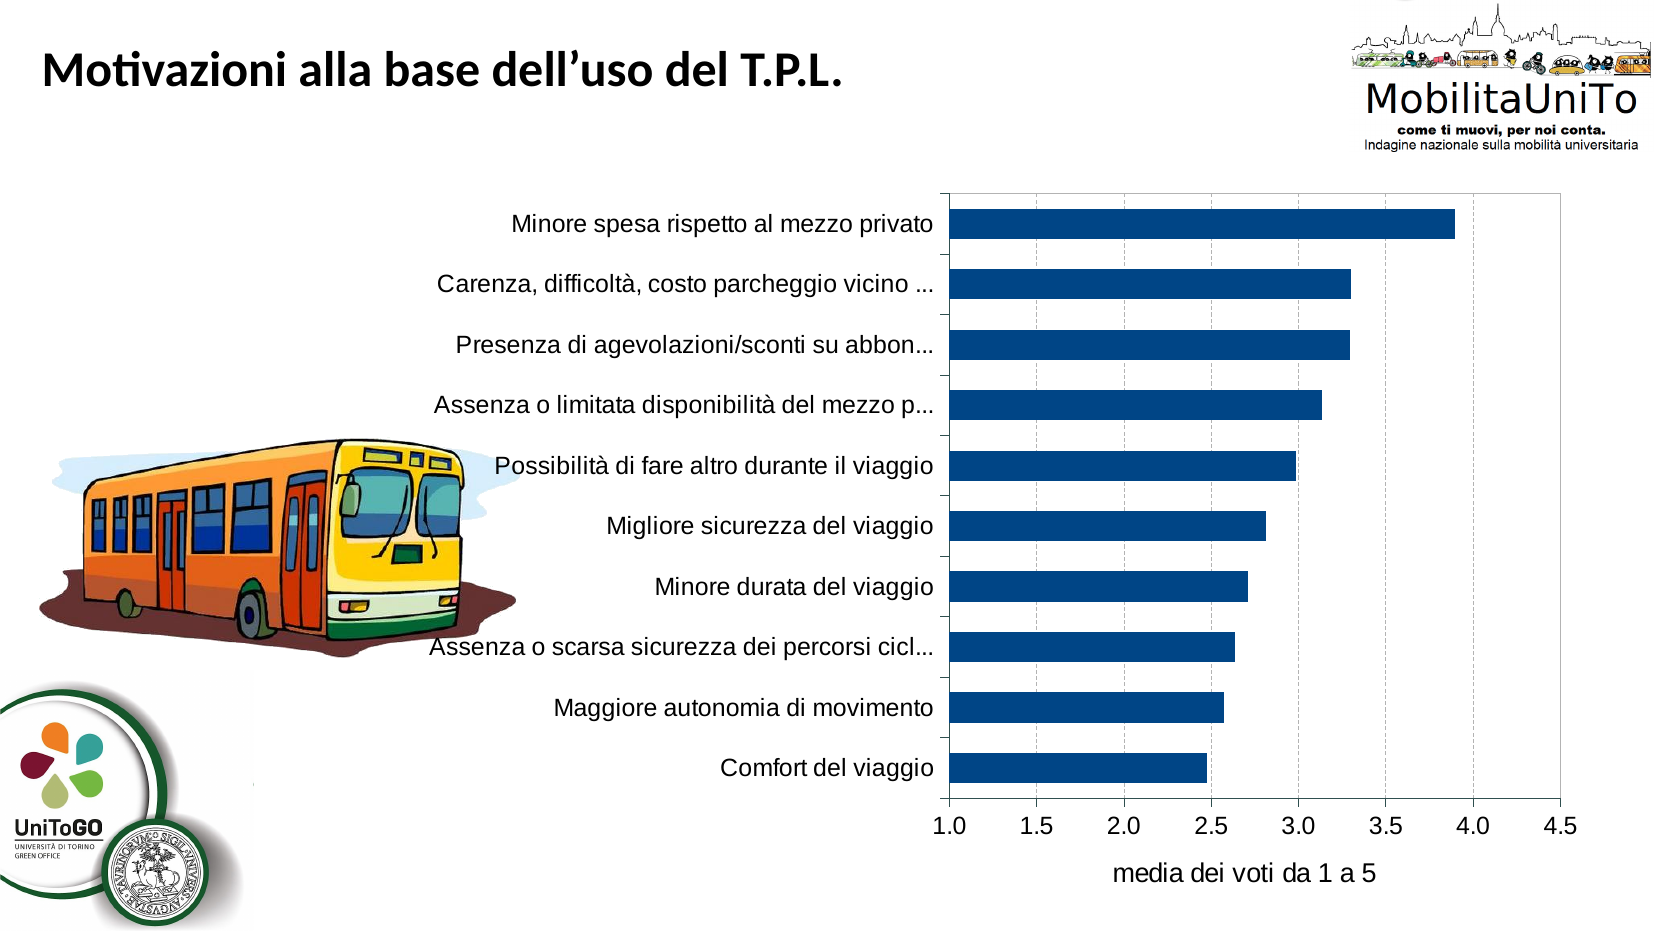

Motivazioni alla base dell’uso del T.P.L.
### Chart
| Category | Colonna E |
|---|---|
| Comfort del viaggio | 2.47537977998953 |
| Maggiore autonomia di movimento | 2.57249508840864 |
| Assenza o scarsa sicurezza dei percorsi ciclabili | 2.63823375262053 |
| Minore durata del viaggio | 2.71241659034411 |
| Migliore sicurezza del viaggio | 2.8136214800262 |
| Possibilità di fare altro durante il viaggio | 2.98506484999346 |
| Assenza o limitata disponibilità del mezzo privato | 3.13468586387434 |
| Presenza di agevolazioni/sconti su abbonamento TPL | 3.29551105876195 |
| Carenza, difficoltà, costo parcheggio vicino all’Università | 3.30237128258876 |
| Minore spesa rispetto al mezzo privato | 3.89730507587649 |